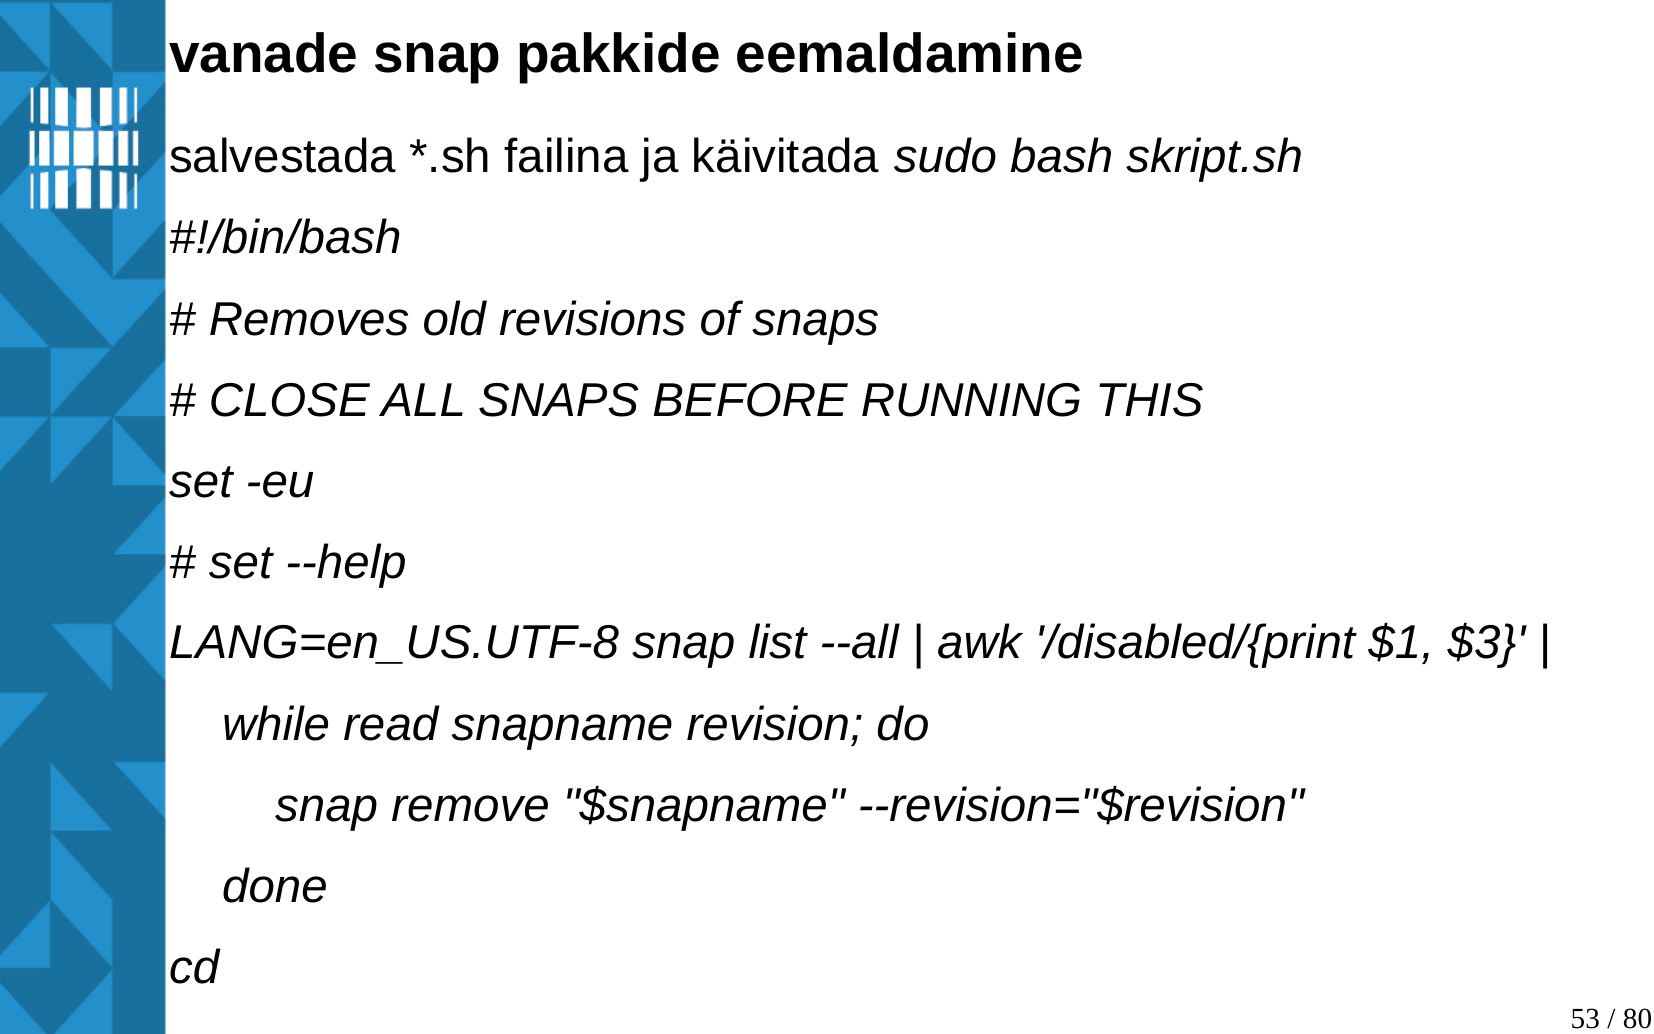

# vanade snap pakkide eemaldamine
salvestada *.sh failina ja käivitada sudo bash skript.sh
#!/bin/bash
# Removes old revisions of snaps
# CLOSE ALL SNAPS BEFORE RUNNING THIS
set -eu
# set --help
LANG=en_US.UTF-8 snap list --all | awk '/disabled/{print $1, $3}' |
 while read snapname revision; do
 snap remove "$snapname" --revision="$revision"
 done
cd
53